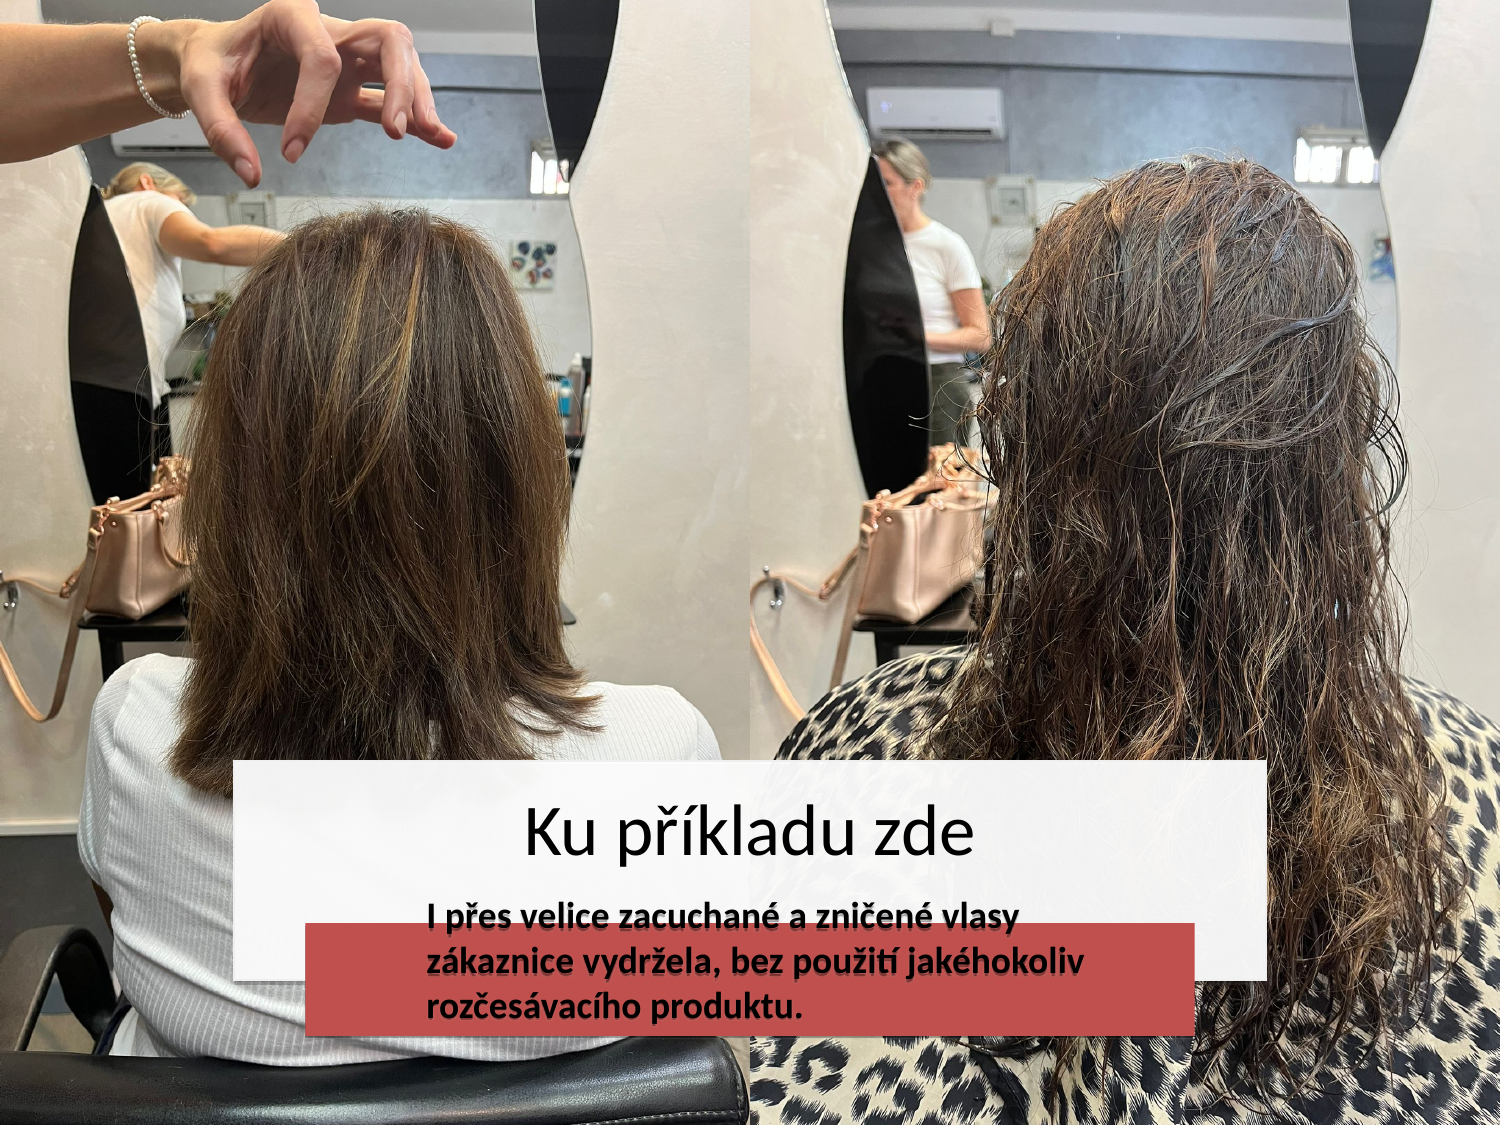

# Ku příkladu zde
I přes velice zacuchané a zničené vlasy zákaznice vydržela, bez použití jakéhokoliv rozčesávacího produktu.